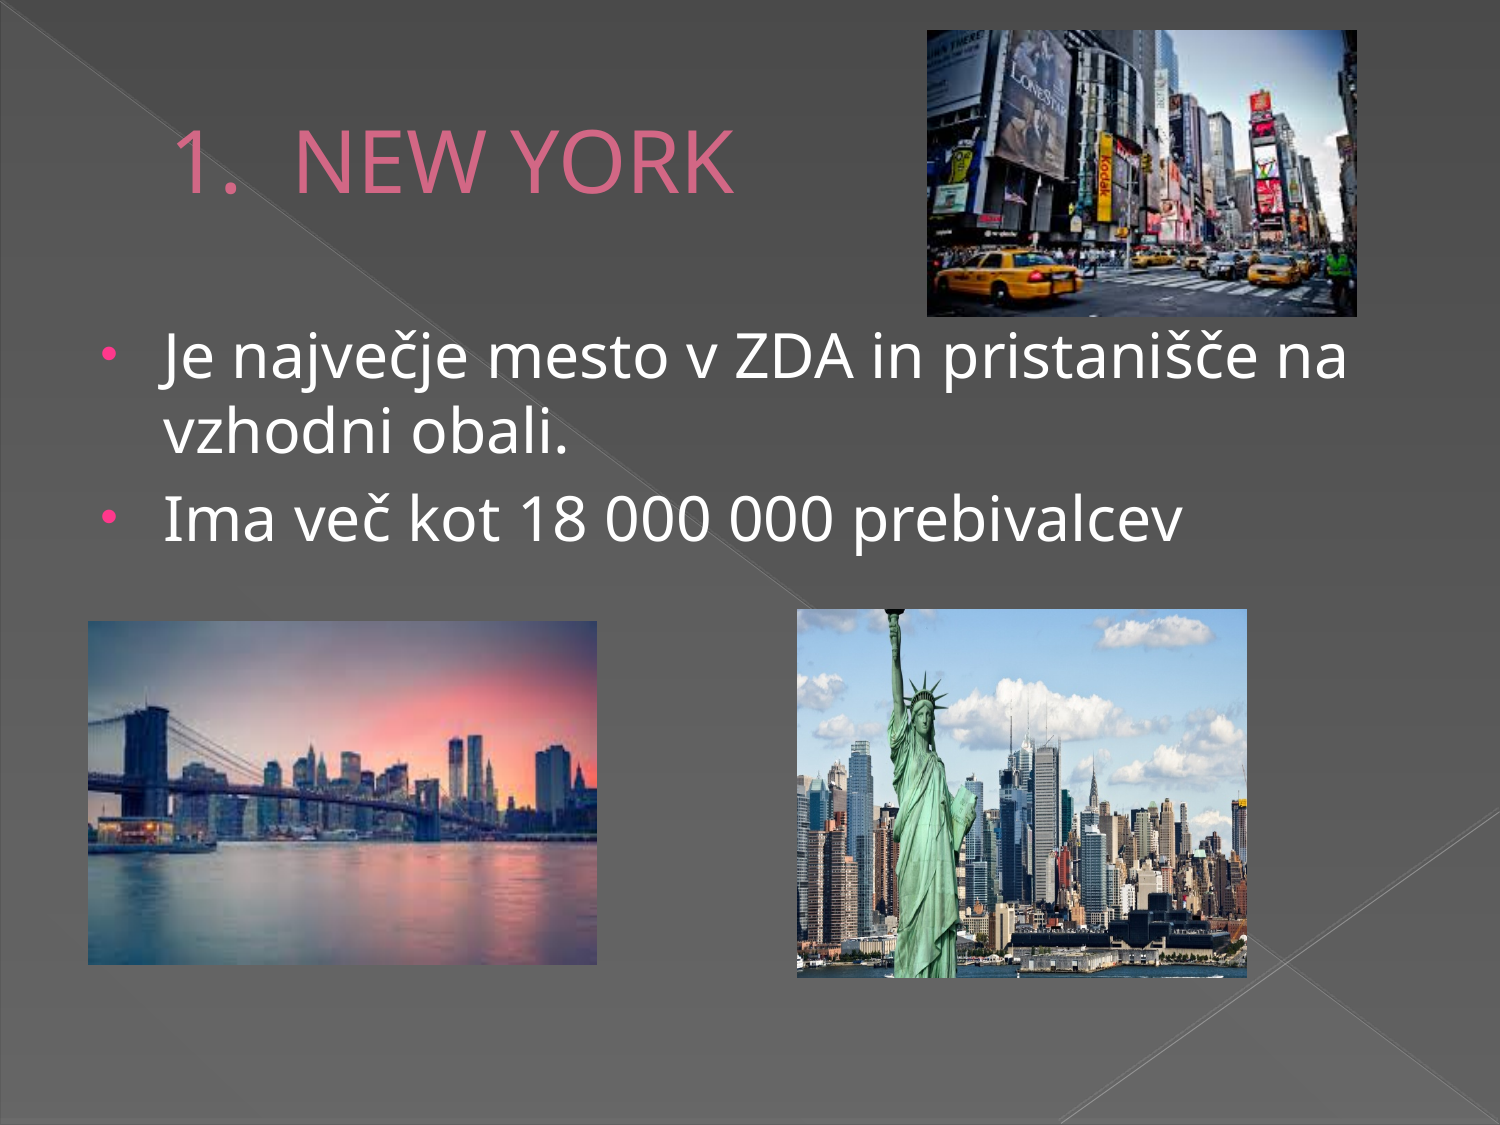

# NEW YORK
Je največje mesto v ZDA in pristanišče na vzhodni obali.
Ima več kot 18 000 000 prebivalcev